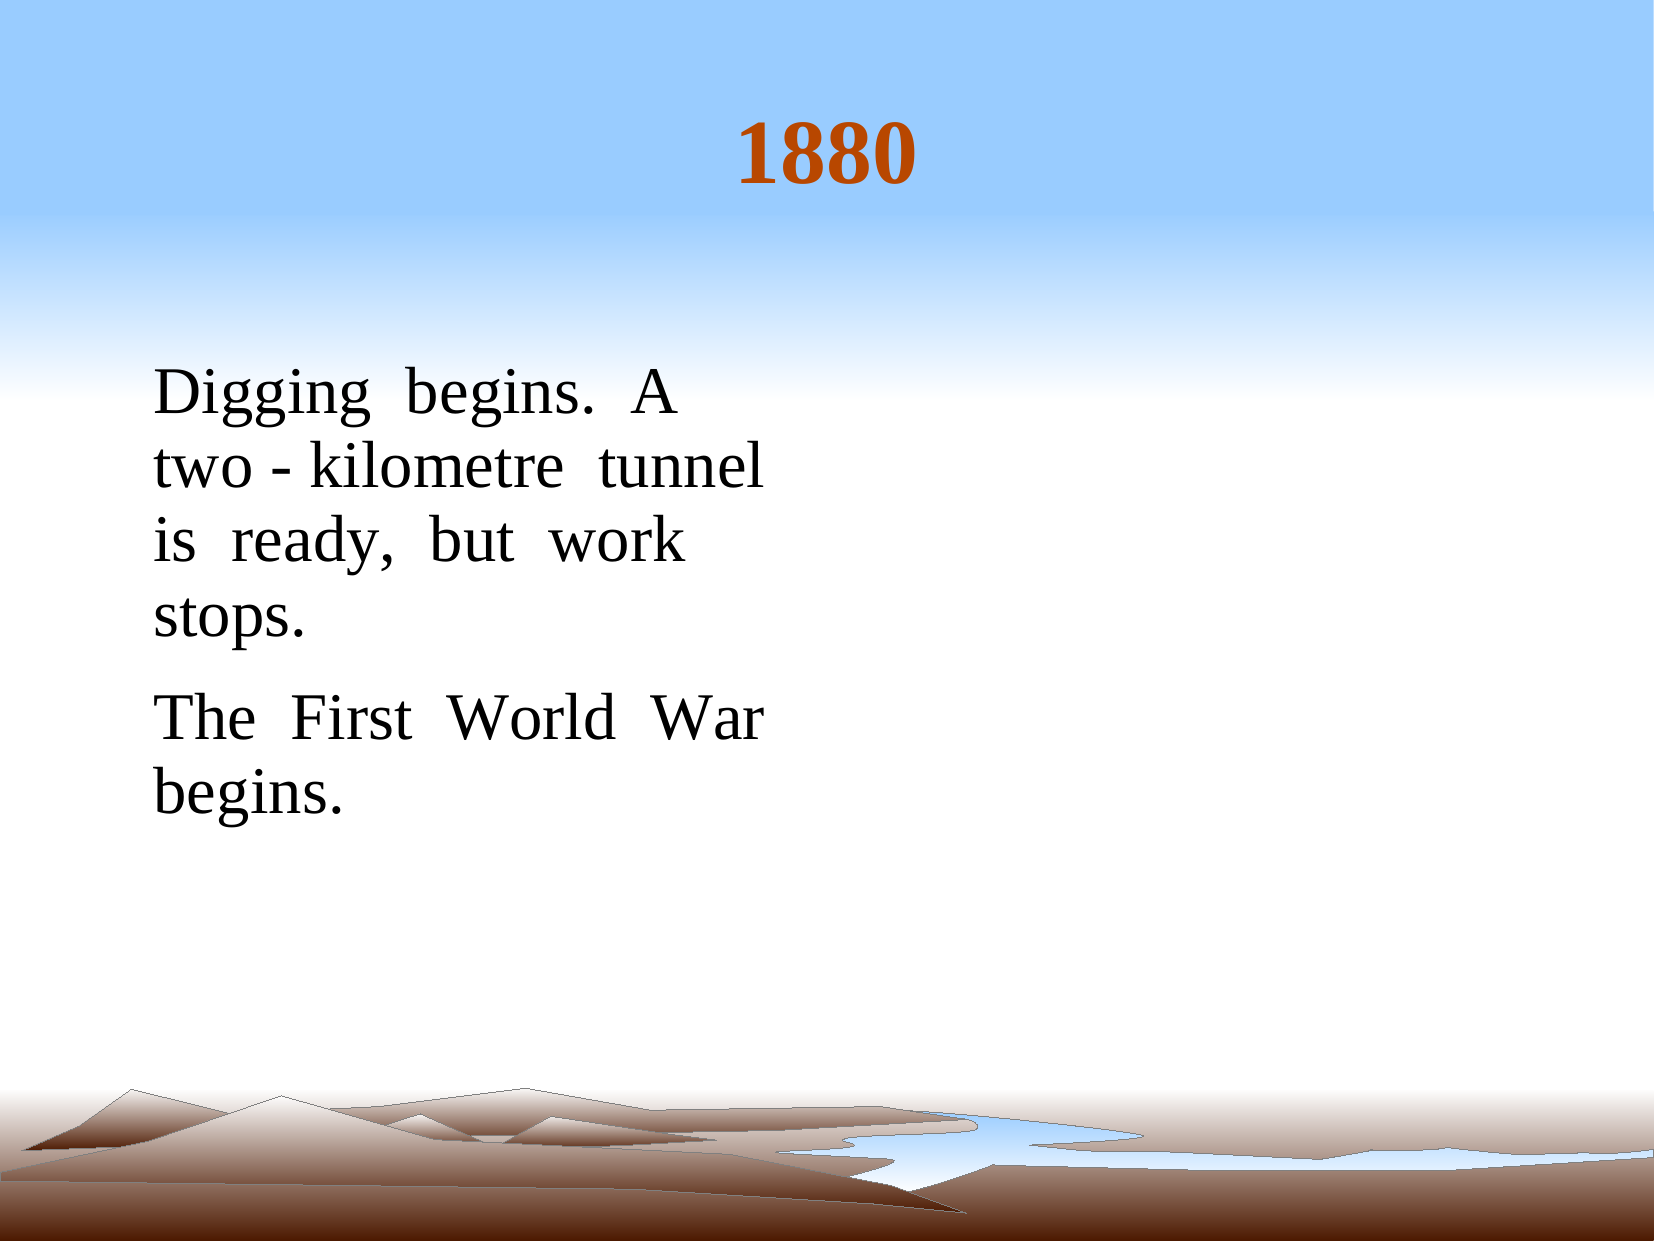

# 1880
Digging begins. A two - kilometre tunnel is ready, but work stops.
The First World War begins.